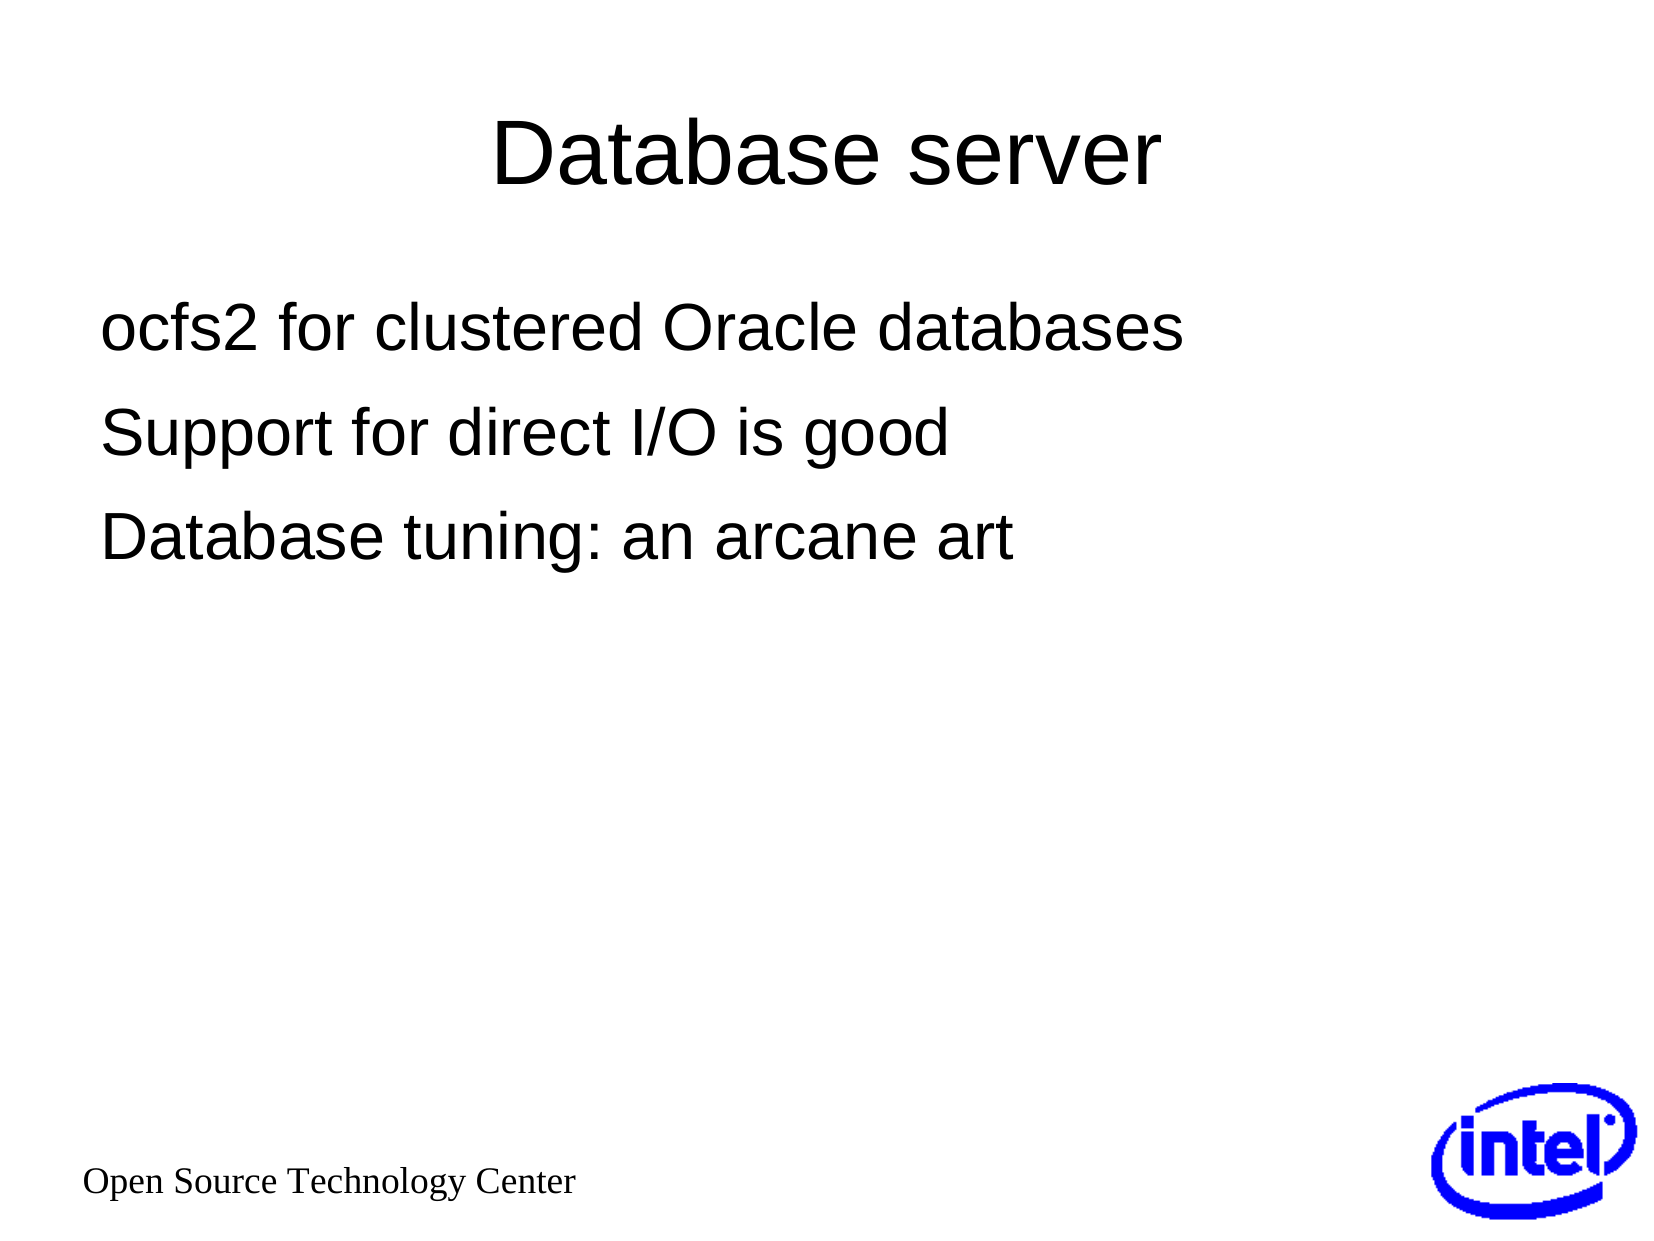

# Database server
ocfs2 for clustered Oracle databases
Support for direct I/O is good
Database tuning: an arcane art